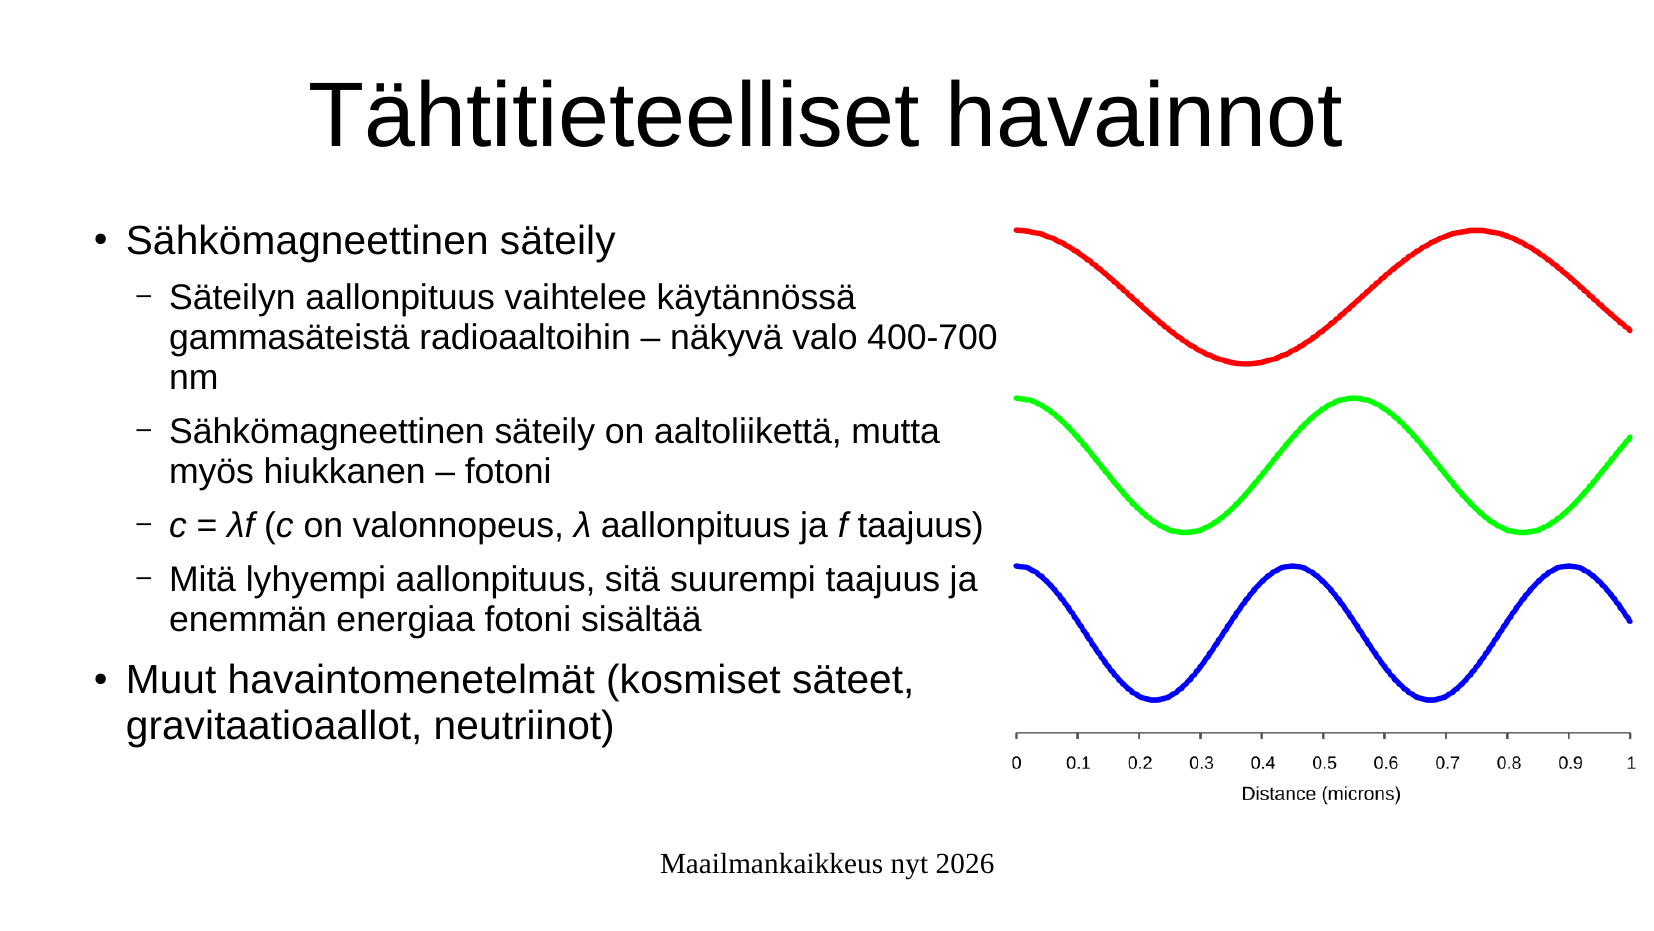

# Tähtitieteelliset havainnot
Sähkömagneettinen säteily
Säteilyn aallonpituus vaihtelee käytännössä gammasäteistä radioaaltoihin – näkyvä valo 400-700 nm
Sähkömagneettinen säteily on aaltoliikettä, mutta myös hiukkanen – fotoni
c = λf (c on valonnopeus, λ aallonpituus ja f taajuus)
Mitä lyhyempi aallonpituus, sitä suurempi taajuus ja enemmän energiaa fotoni sisältää
Muut havaintomenetelmät (kosmiset säteet, gravitaatioaallot, neutriinot)